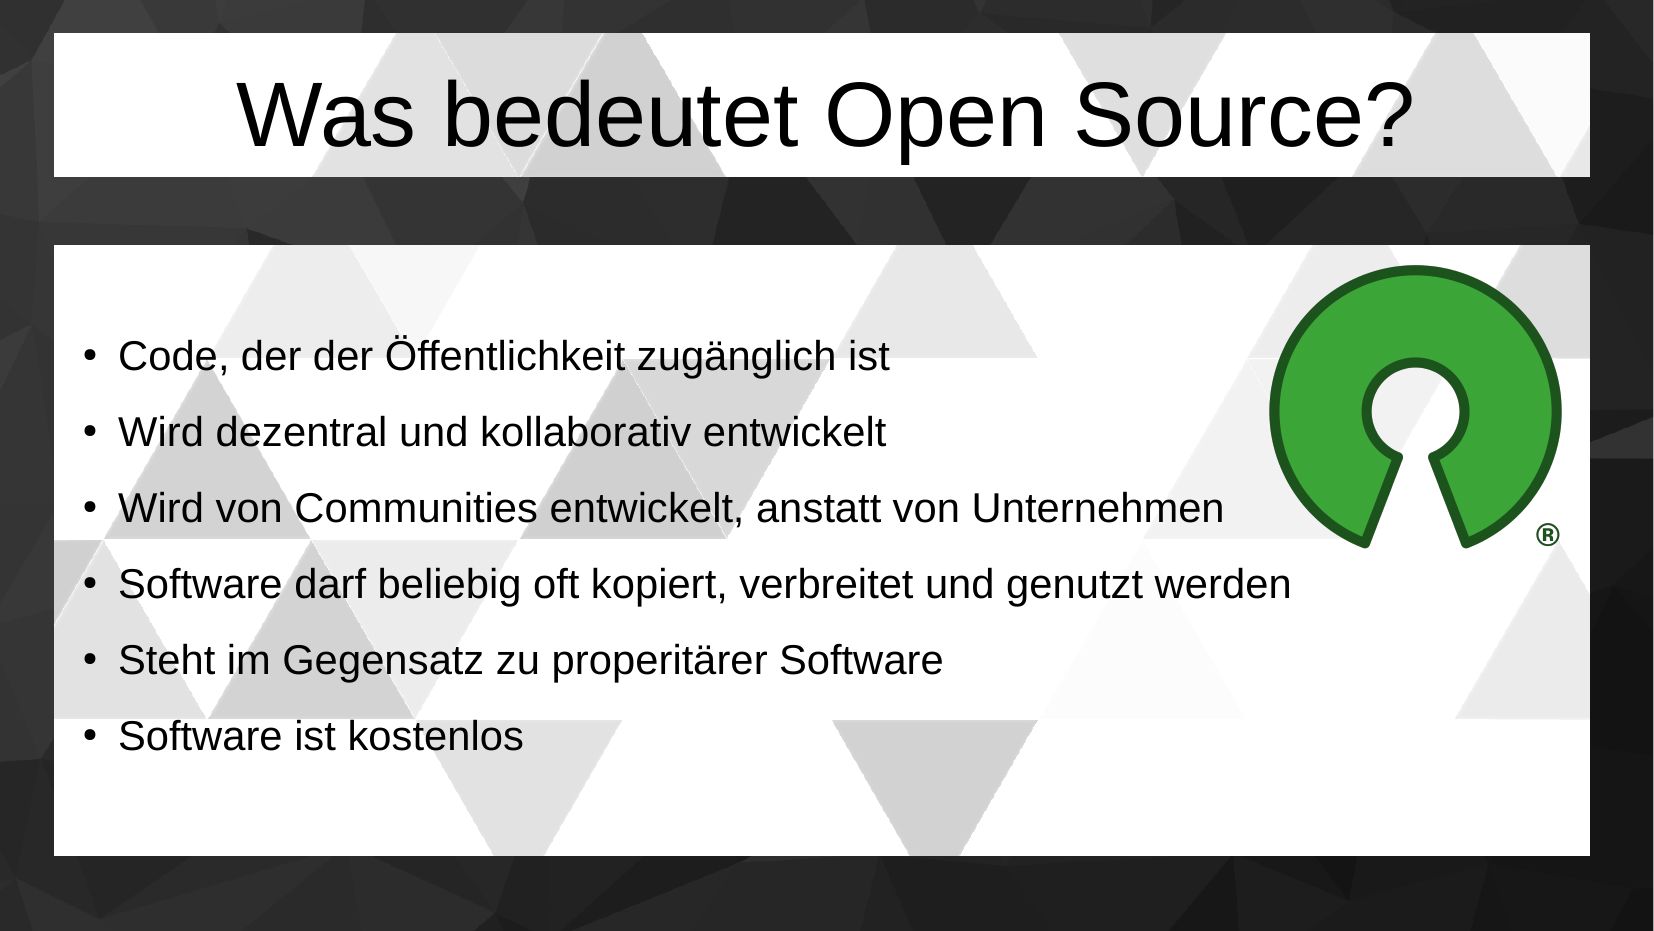

# Was bedeutet Open Source?
Code, der der Öffentlichkeit zugänglich ist
Wird dezentral und kollaborativ entwickelt
Wird von Communities entwickelt, anstatt von Unternehmen
Software darf beliebig oft kopiert, verbreitet und genutzt werden
Steht im Gegensatz zu properitärer Software
Software ist kostenlos